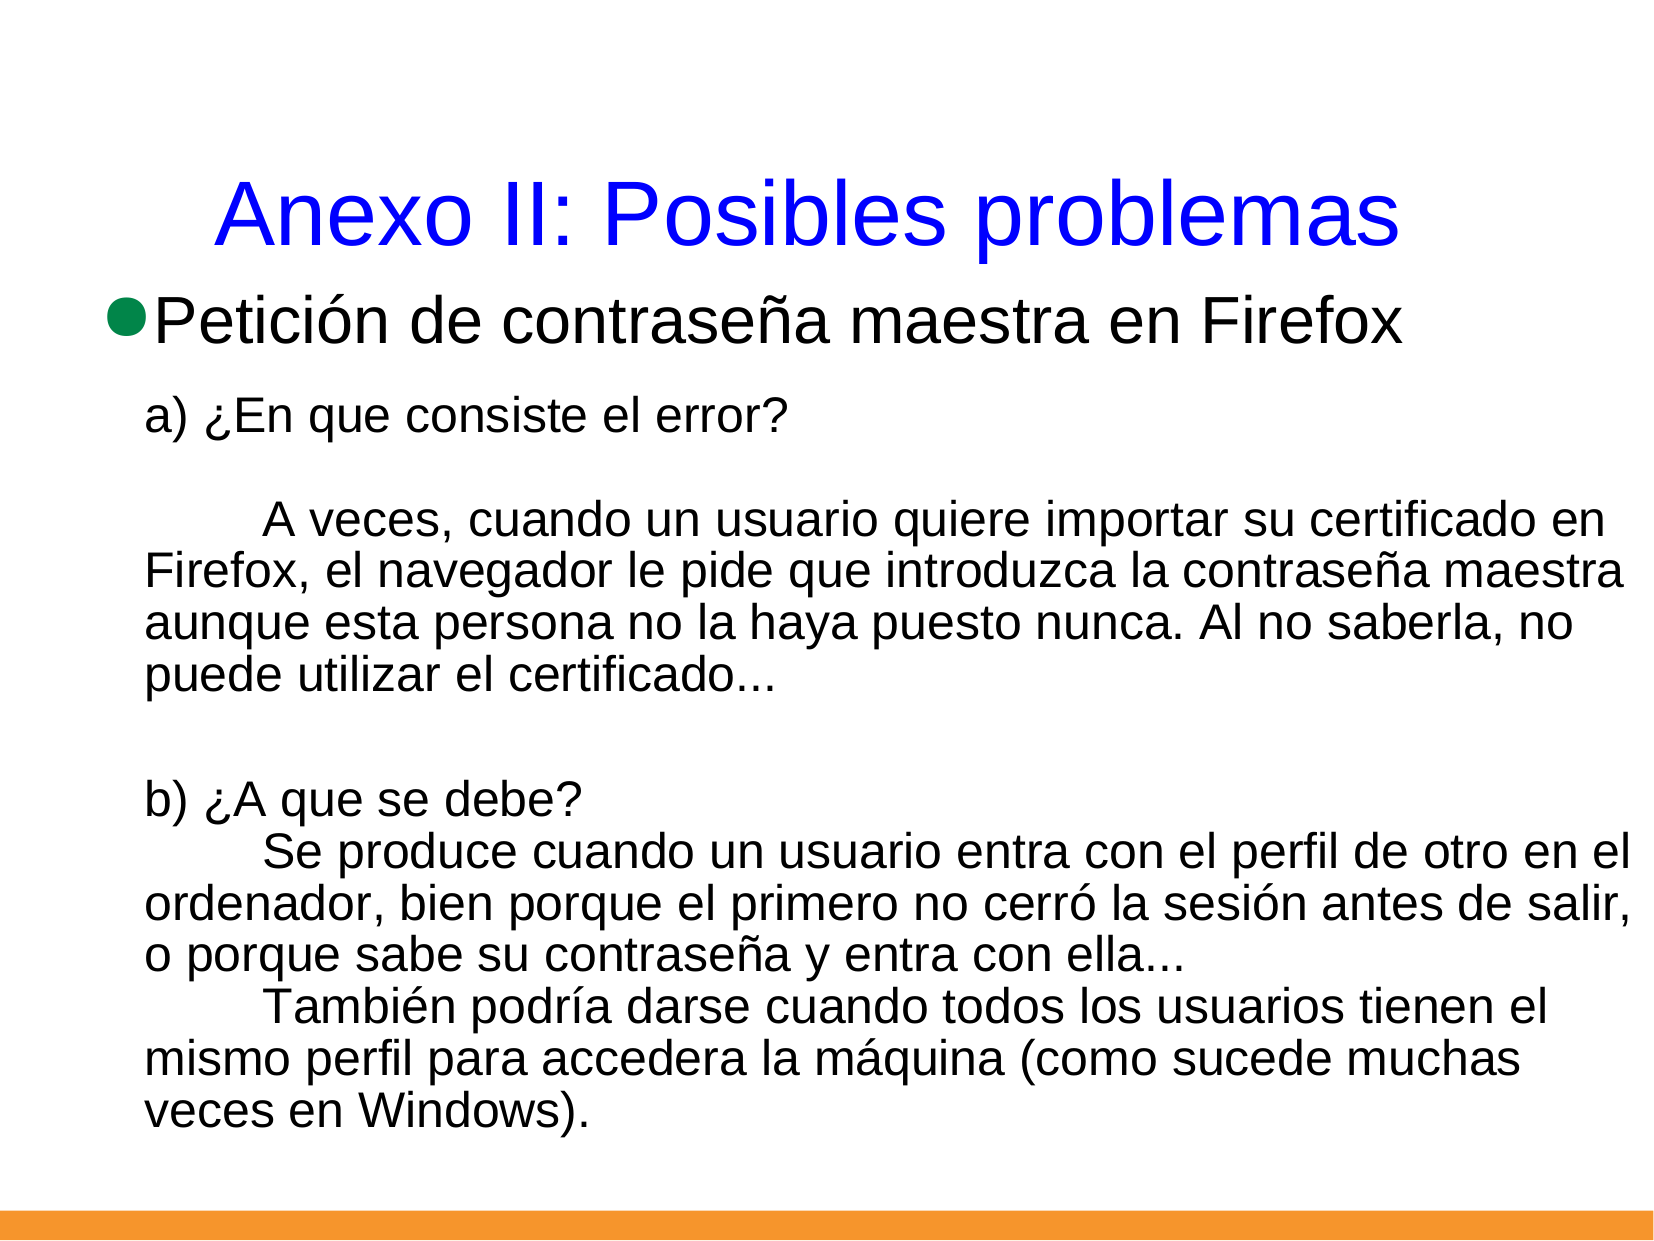

Anexo II: Posibles problemas
# Petición de contraseña maestra en Firefox
a) ¿En que consiste el error?
	A veces, cuando un usuario quiere importar su certificado en
Firefox, el navegador le pide que introduzca la contraseña maestra
aunque esta persona no la haya puesto nunca. Al no saberla, no
puede utilizar el certificado...
b) ¿A que se debe?
	Se produce cuando un usuario entra con el perfil de otro en el
ordenador, bien porque el primero no cerró la sesión antes de salir,
o porque sabe su contraseña y entra con ella...
	También podría darse cuando todos los usuarios tienen el
mismo perfil para accedera la máquina (como sucede muchas
veces en Windows).